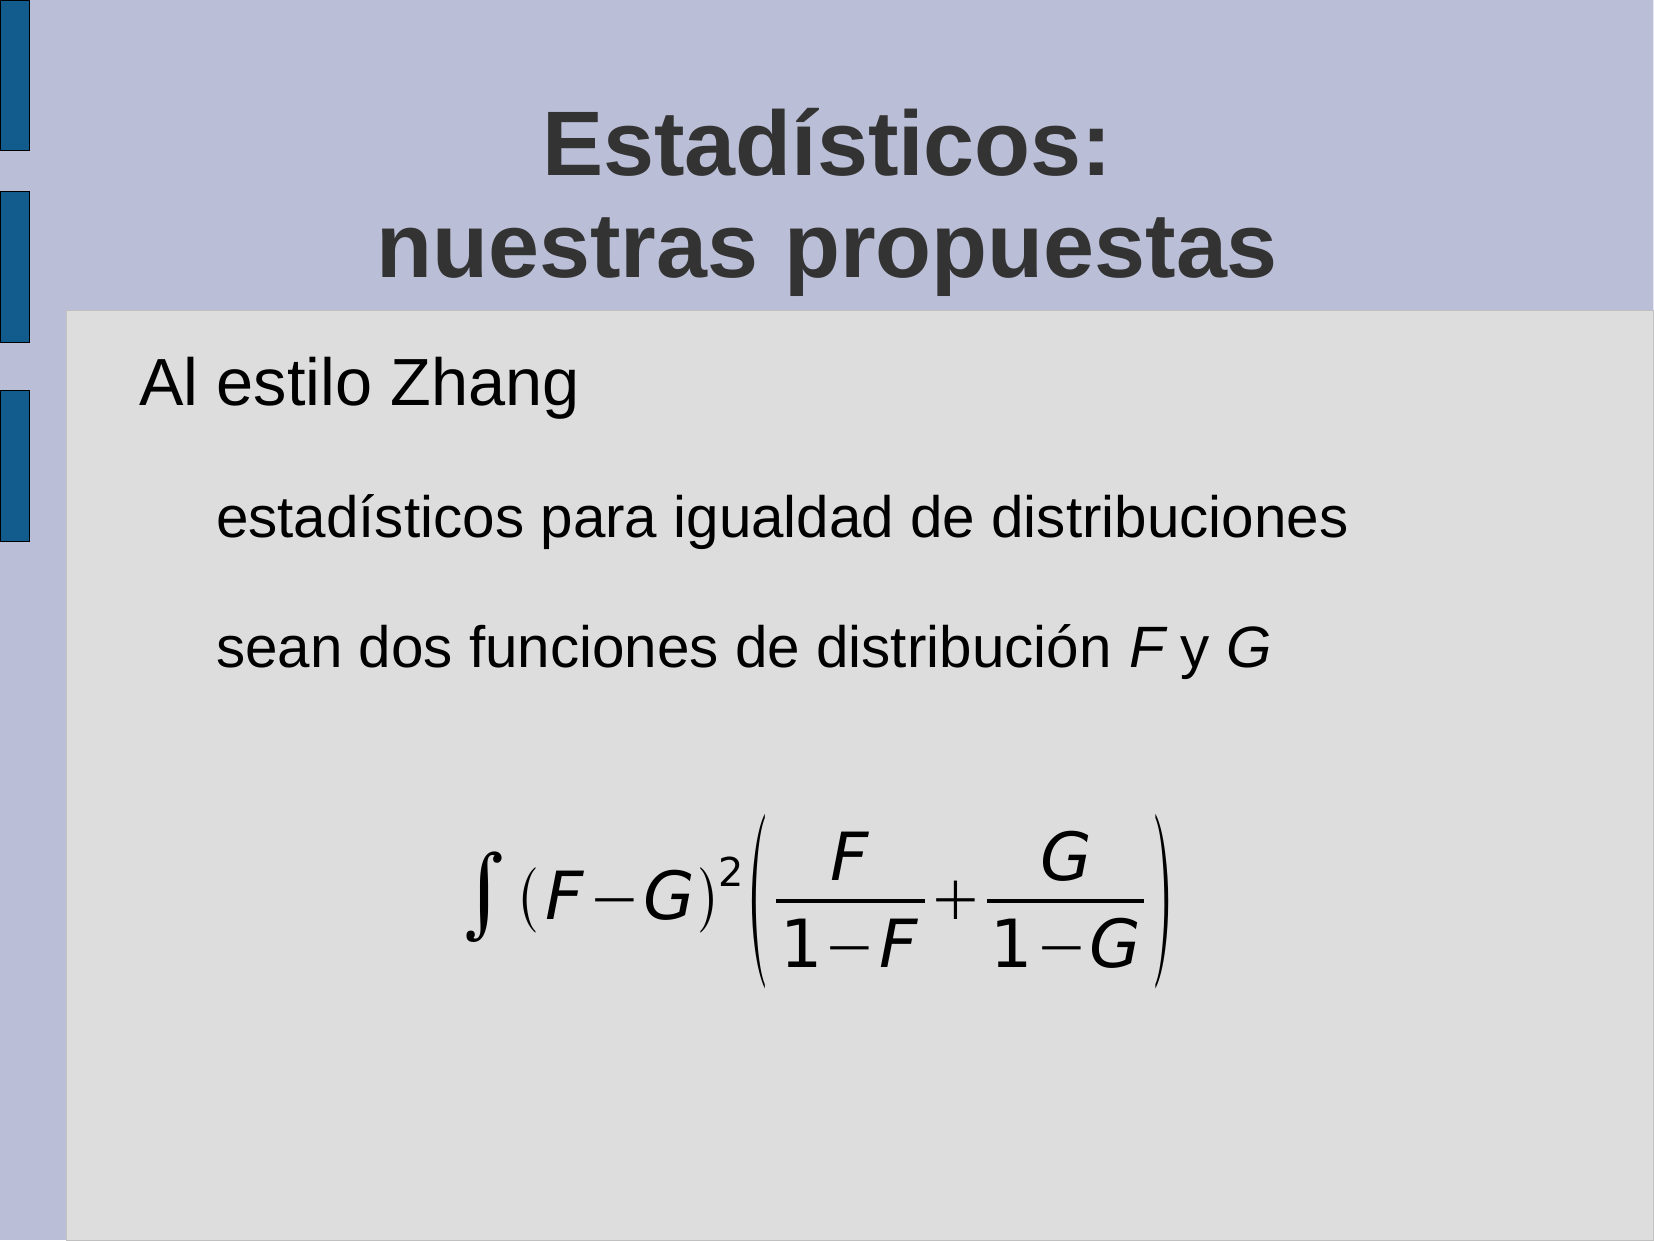

# Estadísticos: nuestras propuestas
Al estilo Zhang
estadísticos para igualdad de distribuciones
sean dos funciones de distribución F y G